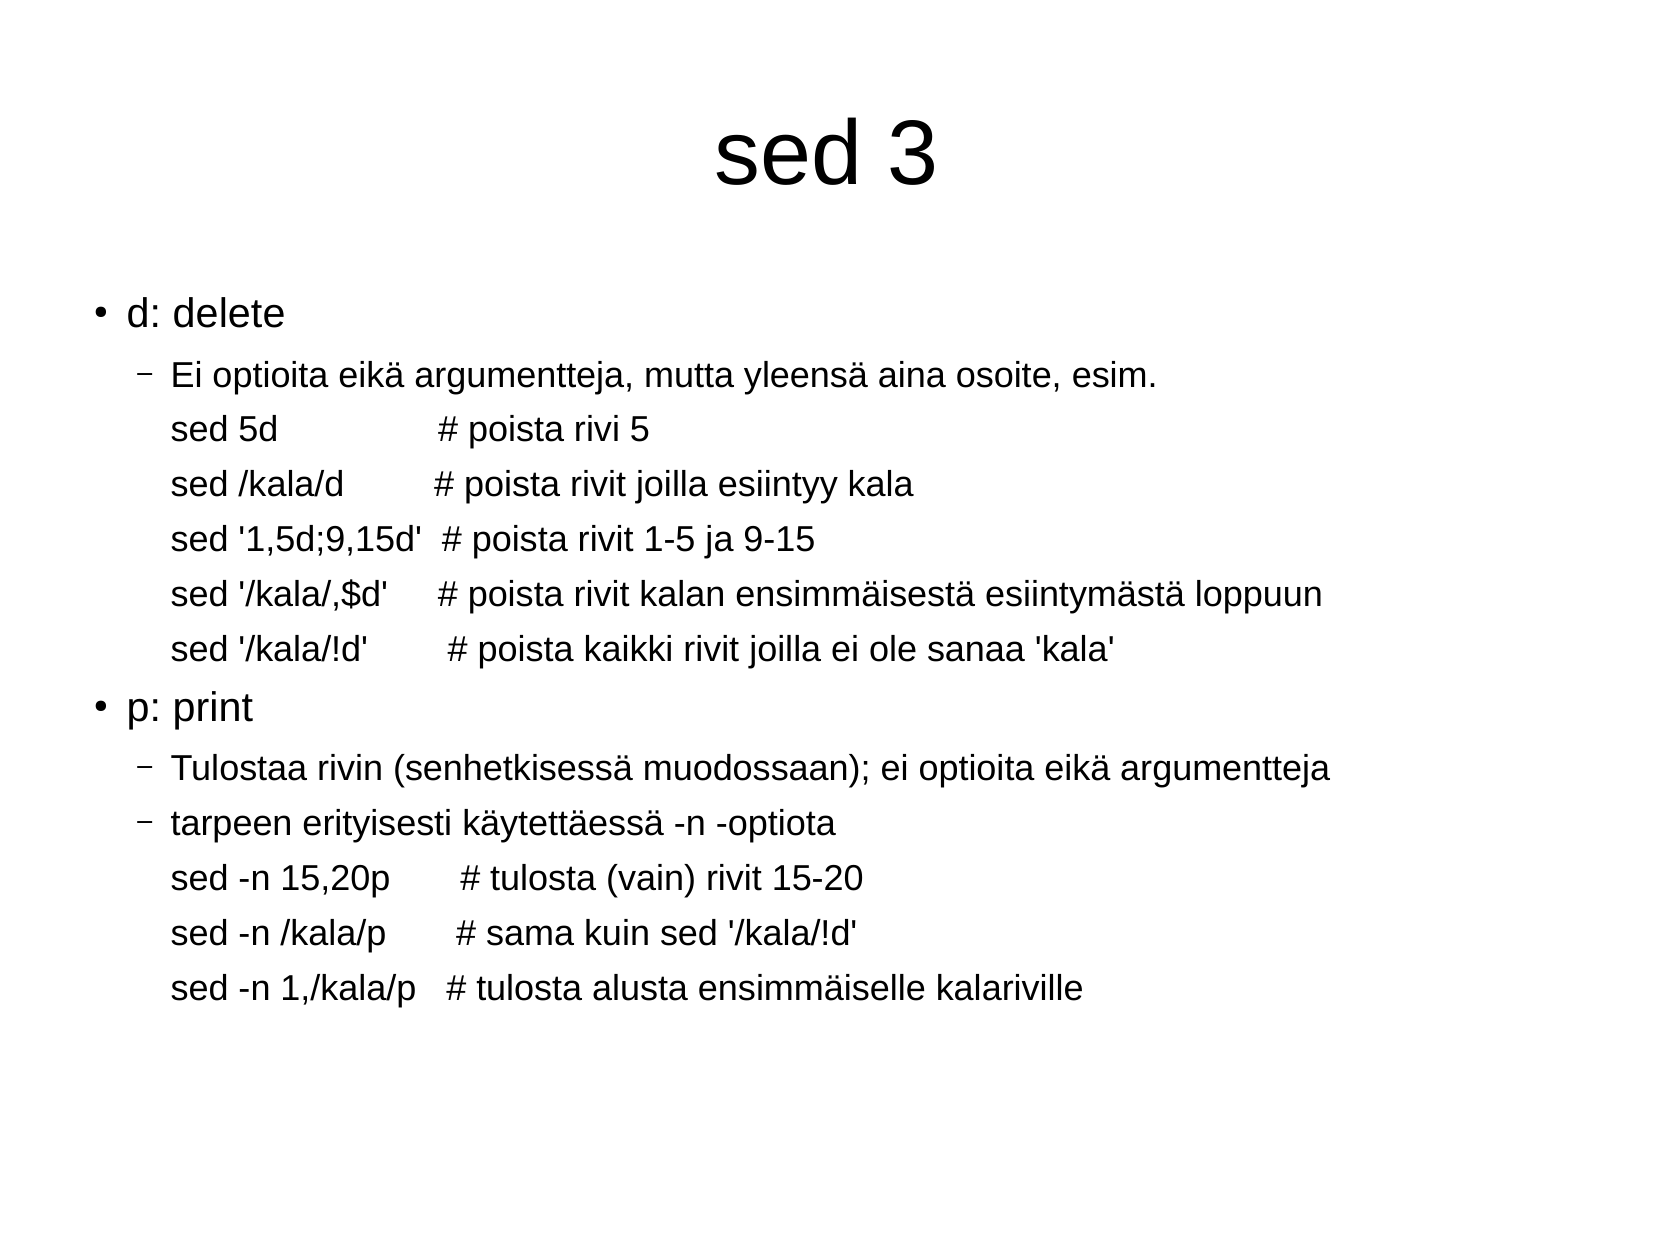

# sed 3
d: delete
Ei optioita eikä argumentteja, mutta yleensä aina osoite, esim.
sed 5d # poista rivi 5
sed /kala/d # poista rivit joilla esiintyy kala
sed '1,5d;9,15d' # poista rivit 1-5 ja 9-15
sed '/kala/,$d' # poista rivit kalan ensimmäisestä esiintymästä loppuun
sed '/kala/!d' # poista kaikki rivit joilla ei ole sanaa 'kala'
p: print
Tulostaa rivin (senhetkisessä muodossaan); ei optioita eikä argumentteja
tarpeen erityisesti käytettäessä -n -optiota
sed -n 15,20p # tulosta (vain) rivit 15-20
sed -n /kala/p # sama kuin sed '/kala/!d'
sed -n 1,/kala/p # tulosta alusta ensimmäiselle kalariville